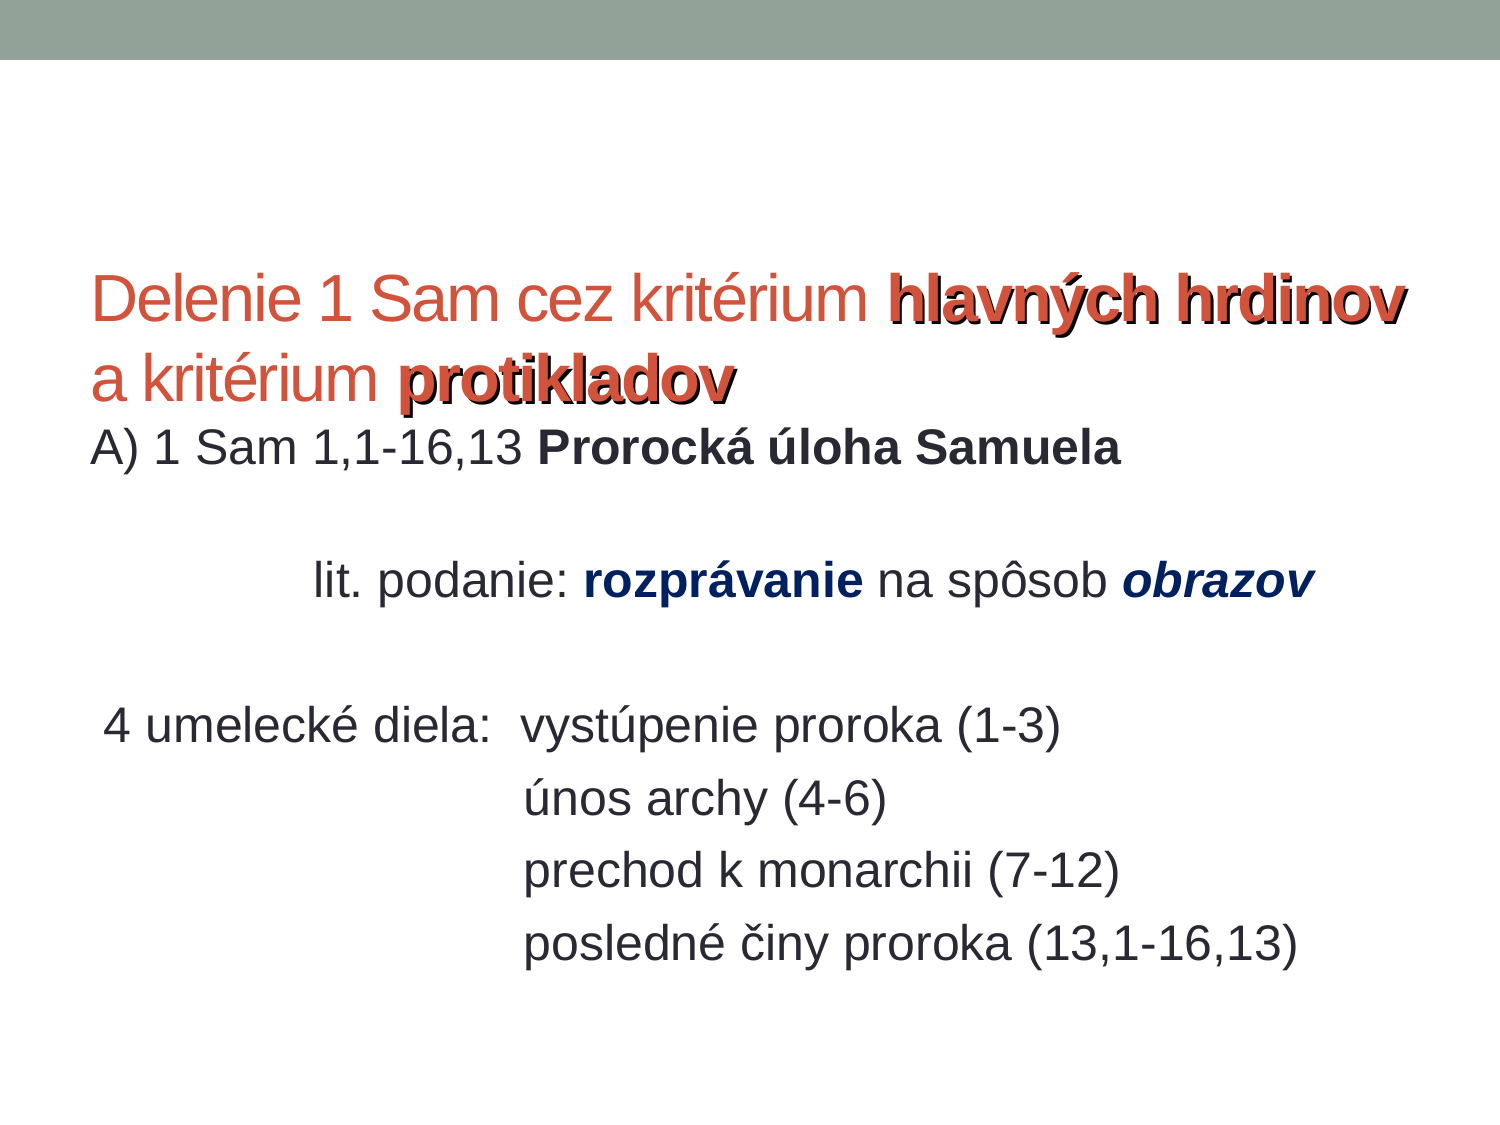

# Delenie 1 Sam cez kritérium hlavných hrdinov a kritérium protikladov
A) 1 Sam 1,1-16,13 Prorocká úloha Samuela
 lit. podanie: rozprávanie na spôsob obrazov
 4 umelecké diela: vystúpenie proroka (1-3)
 únos archy (4-6)
 prechod k monarchii (7-12)
 posledné činy proroka (13,1-16,13)